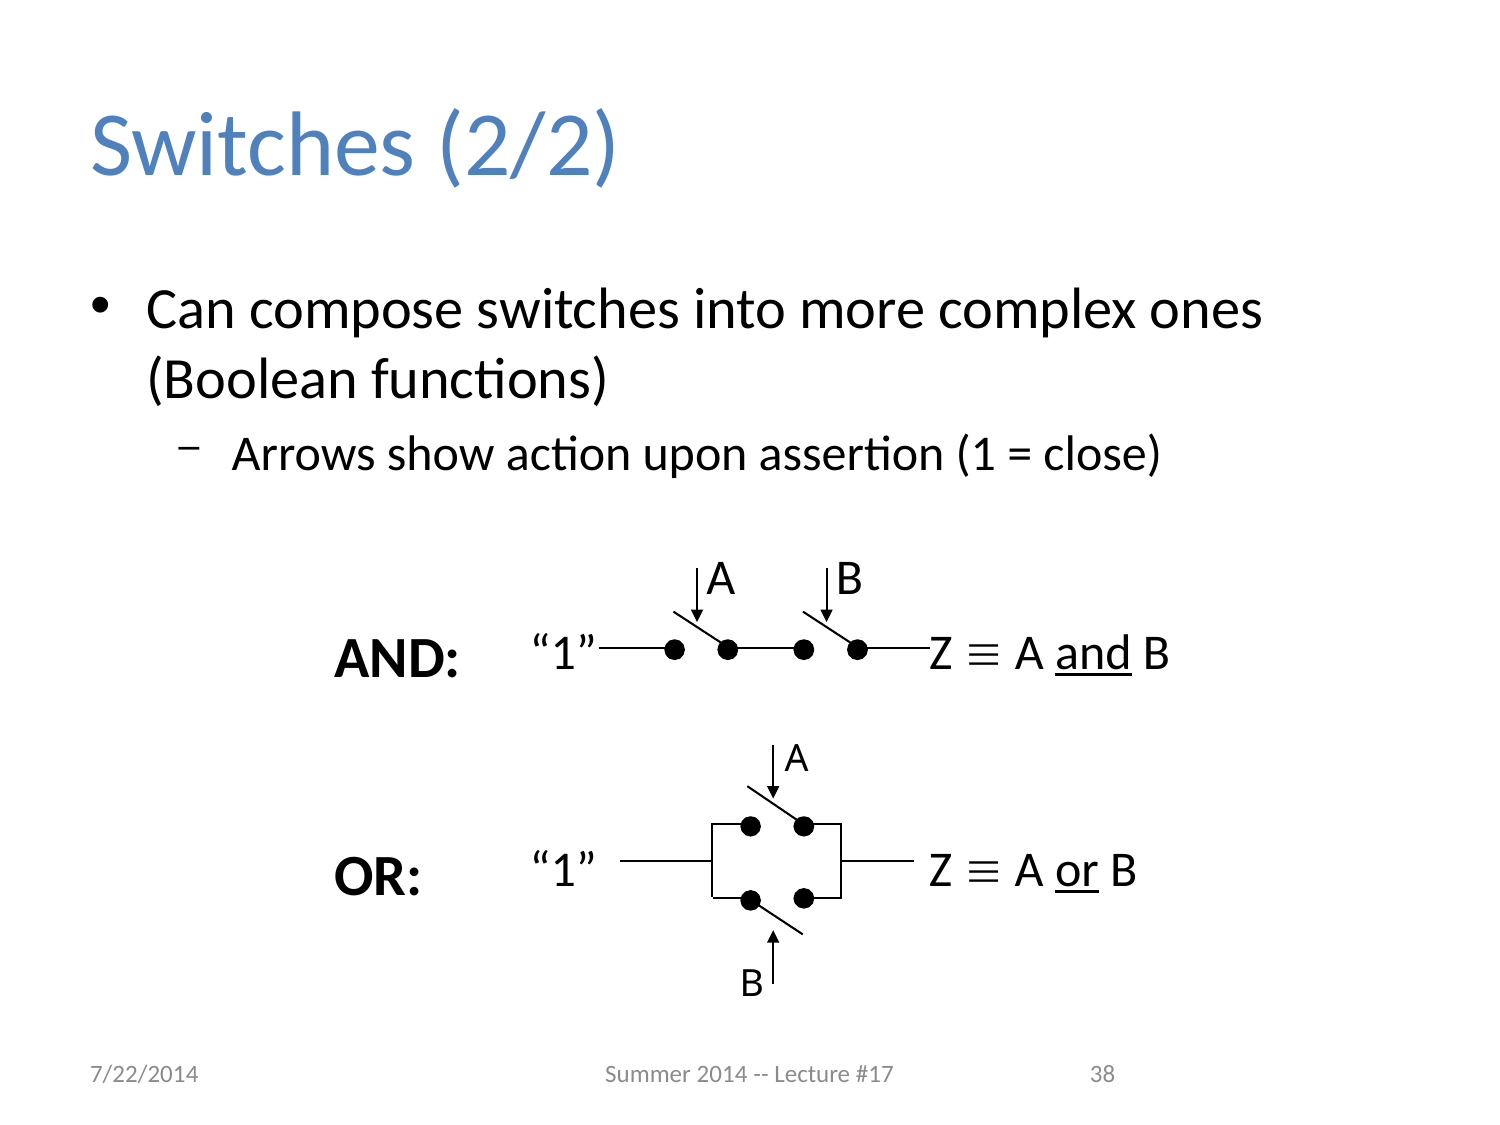

# Switches (2/2)
Can compose switches into more complex ones (Boolean functions)
Arrows show action upon assertion (1 = close)
A
B
AND:
“1”
Z  A and B
A
OR:
“1”
Z  A or B
B
7/22/2014
Summer 2014 -- Lecture #17